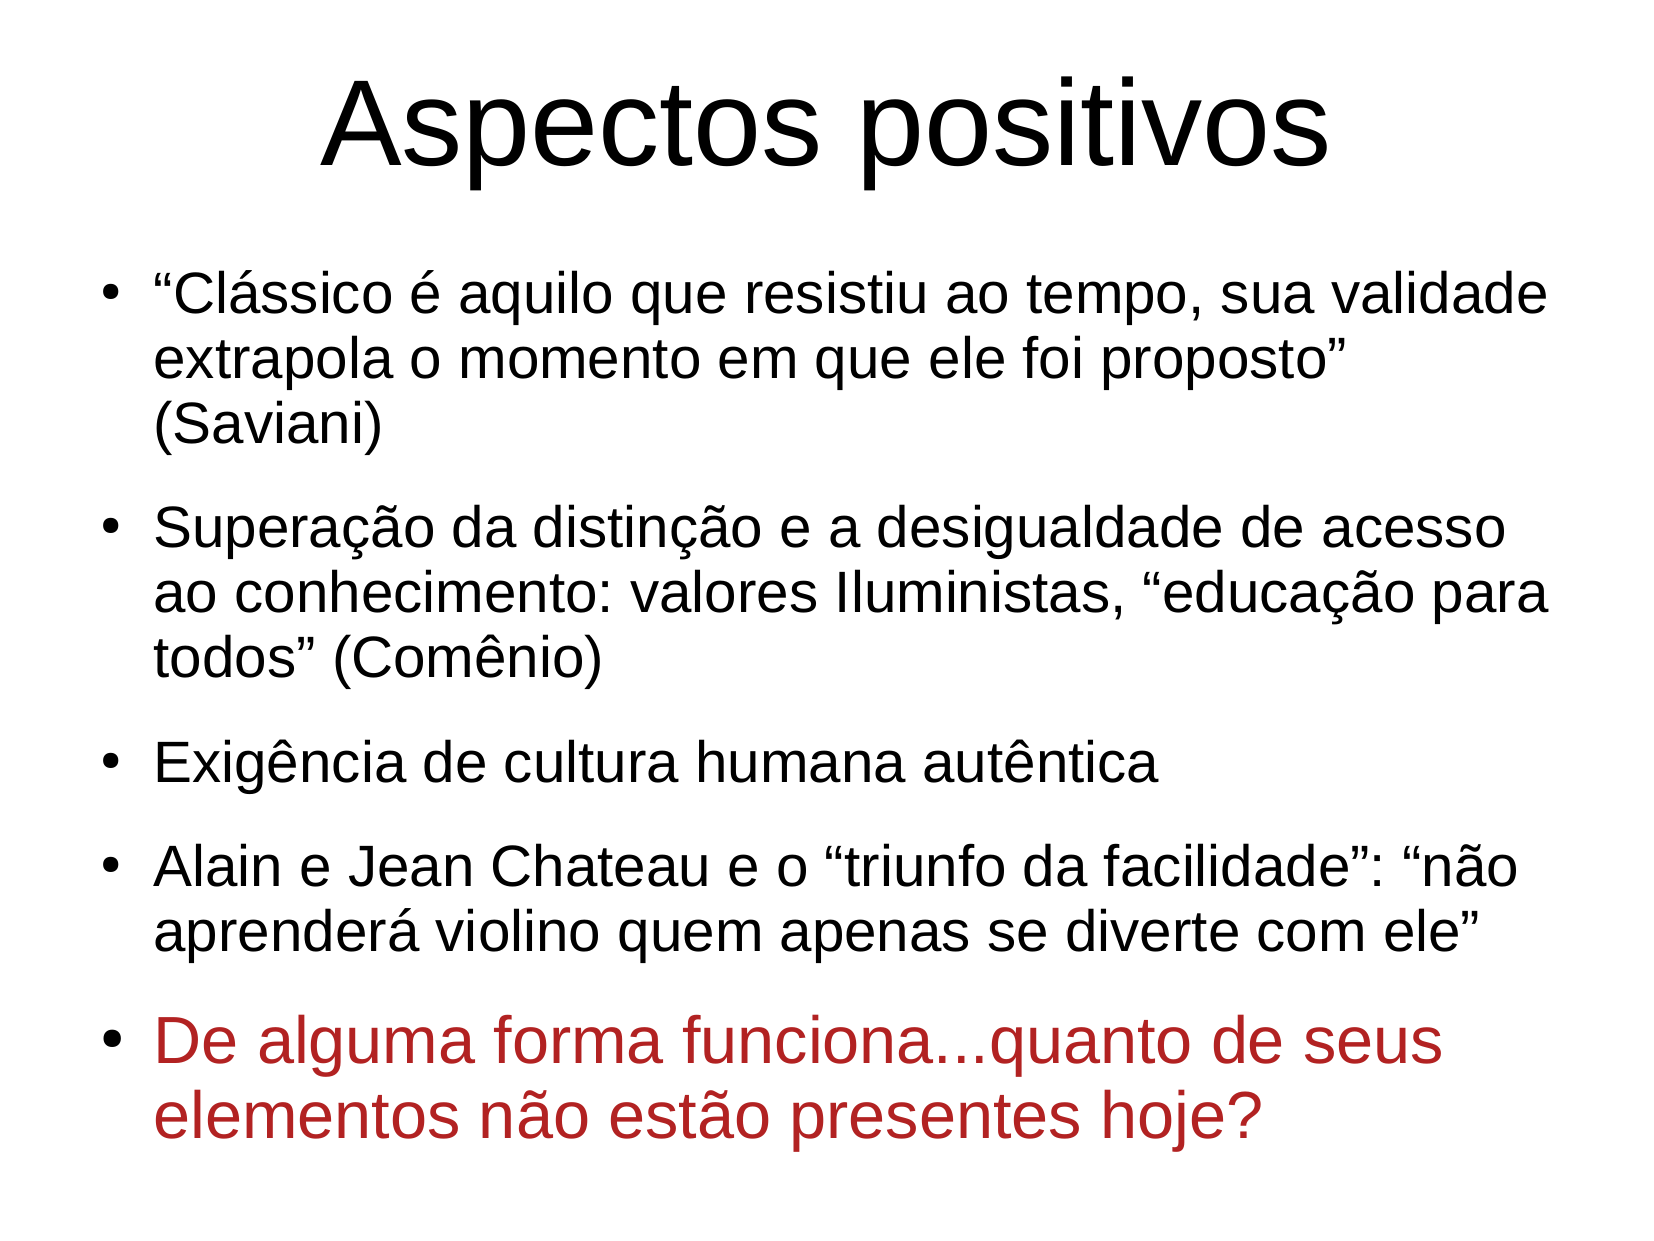

# Aspectos positivos
“Clássico é aquilo que resistiu ao tempo, sua validade extrapola o momento em que ele foi proposto” (Saviani)
Superação da distinção e a desigualdade de acesso ao conhecimento: valores Iluministas, “educação para todos” (Comênio)
Exigência de cultura humana autêntica
Alain e Jean Chateau e o “triunfo da facilidade”: “não aprenderá violino quem apenas se diverte com ele”
De alguma forma funciona...quanto de seus elementos não estão presentes hoje?